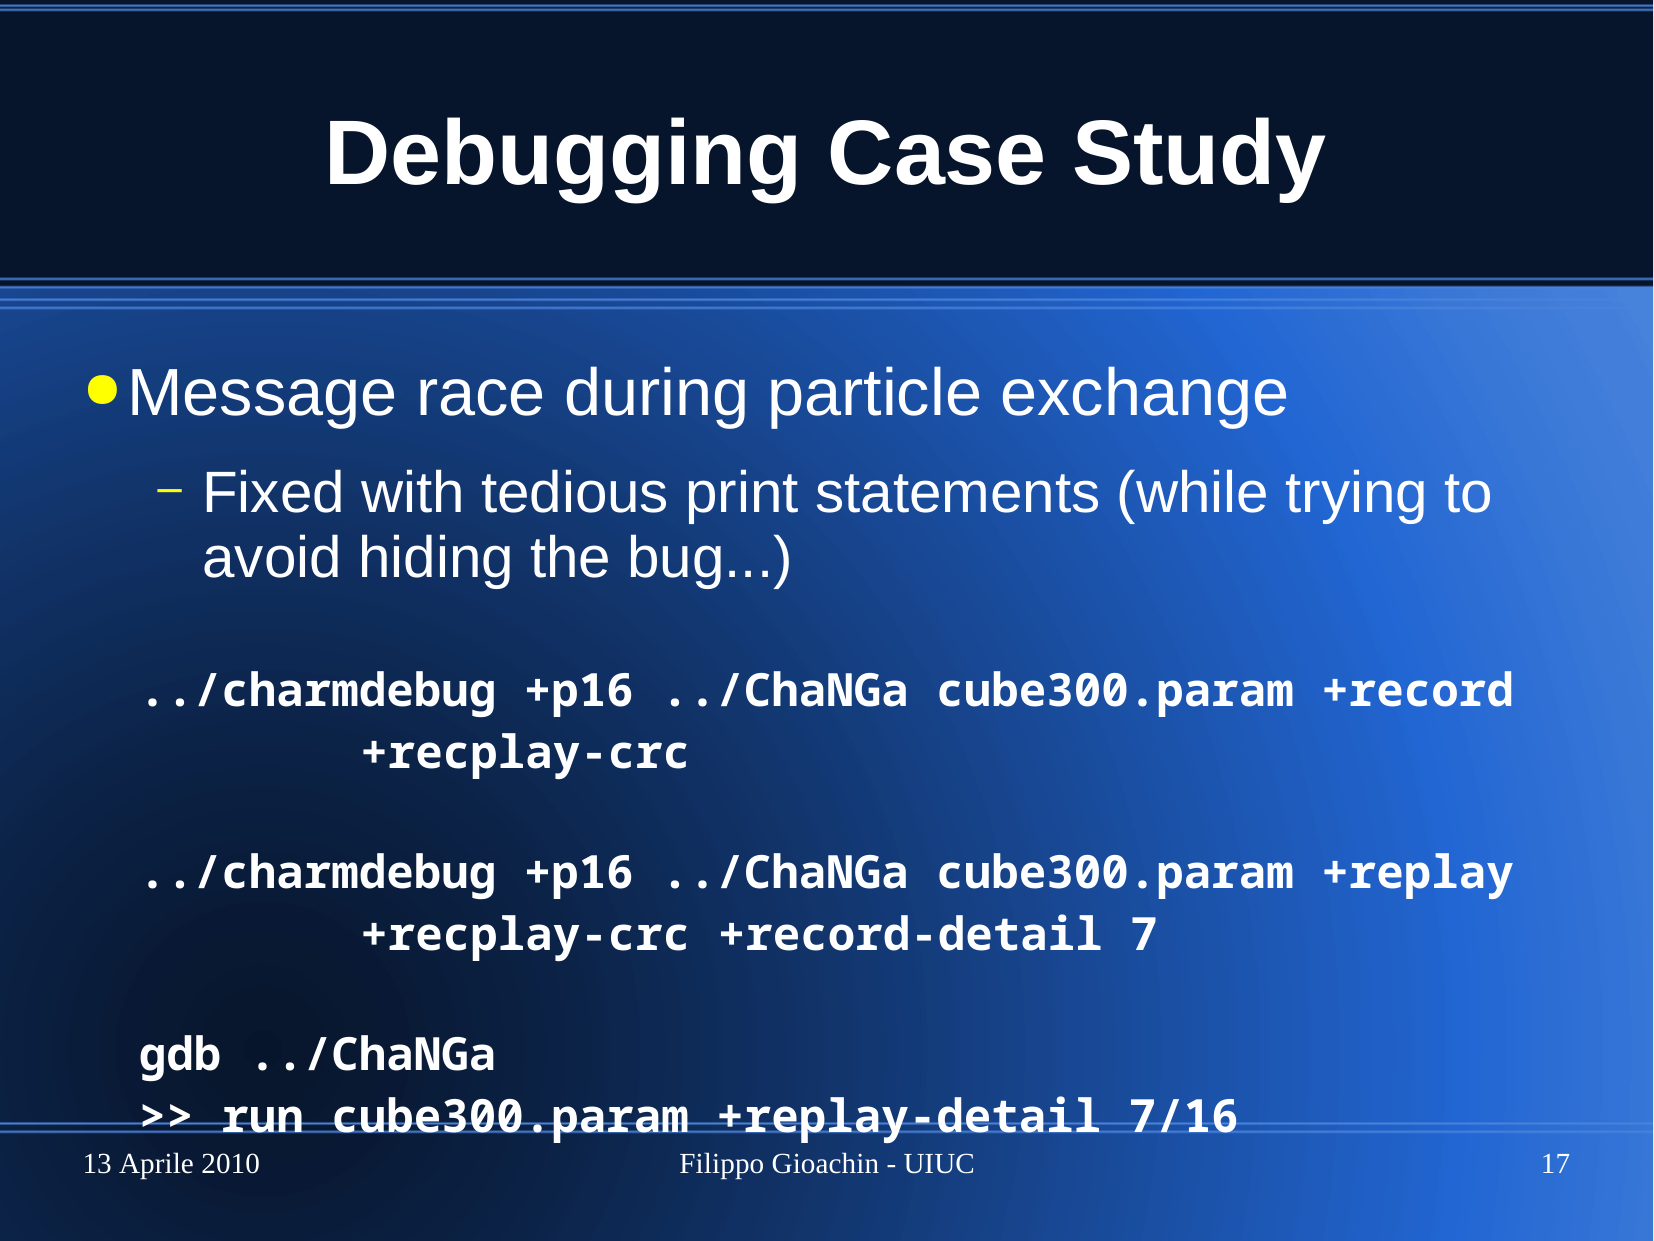

# Debugging Case Study
Message race during particle exchange
Fixed with tedious print statements (while trying to avoid hiding the bug...)
../charmdebug +p16 ../ChaNGa cube300.param +record
			+recplay-crc
../charmdebug +p16 ../ChaNGa cube300.param +replay
			+recplay-crc +record-detail 7
gdb ../ChaNGa
>> run cube300.param +replay-detail 7/16
13 Aprile 2010
Filippo Gioachin - UIUC
17